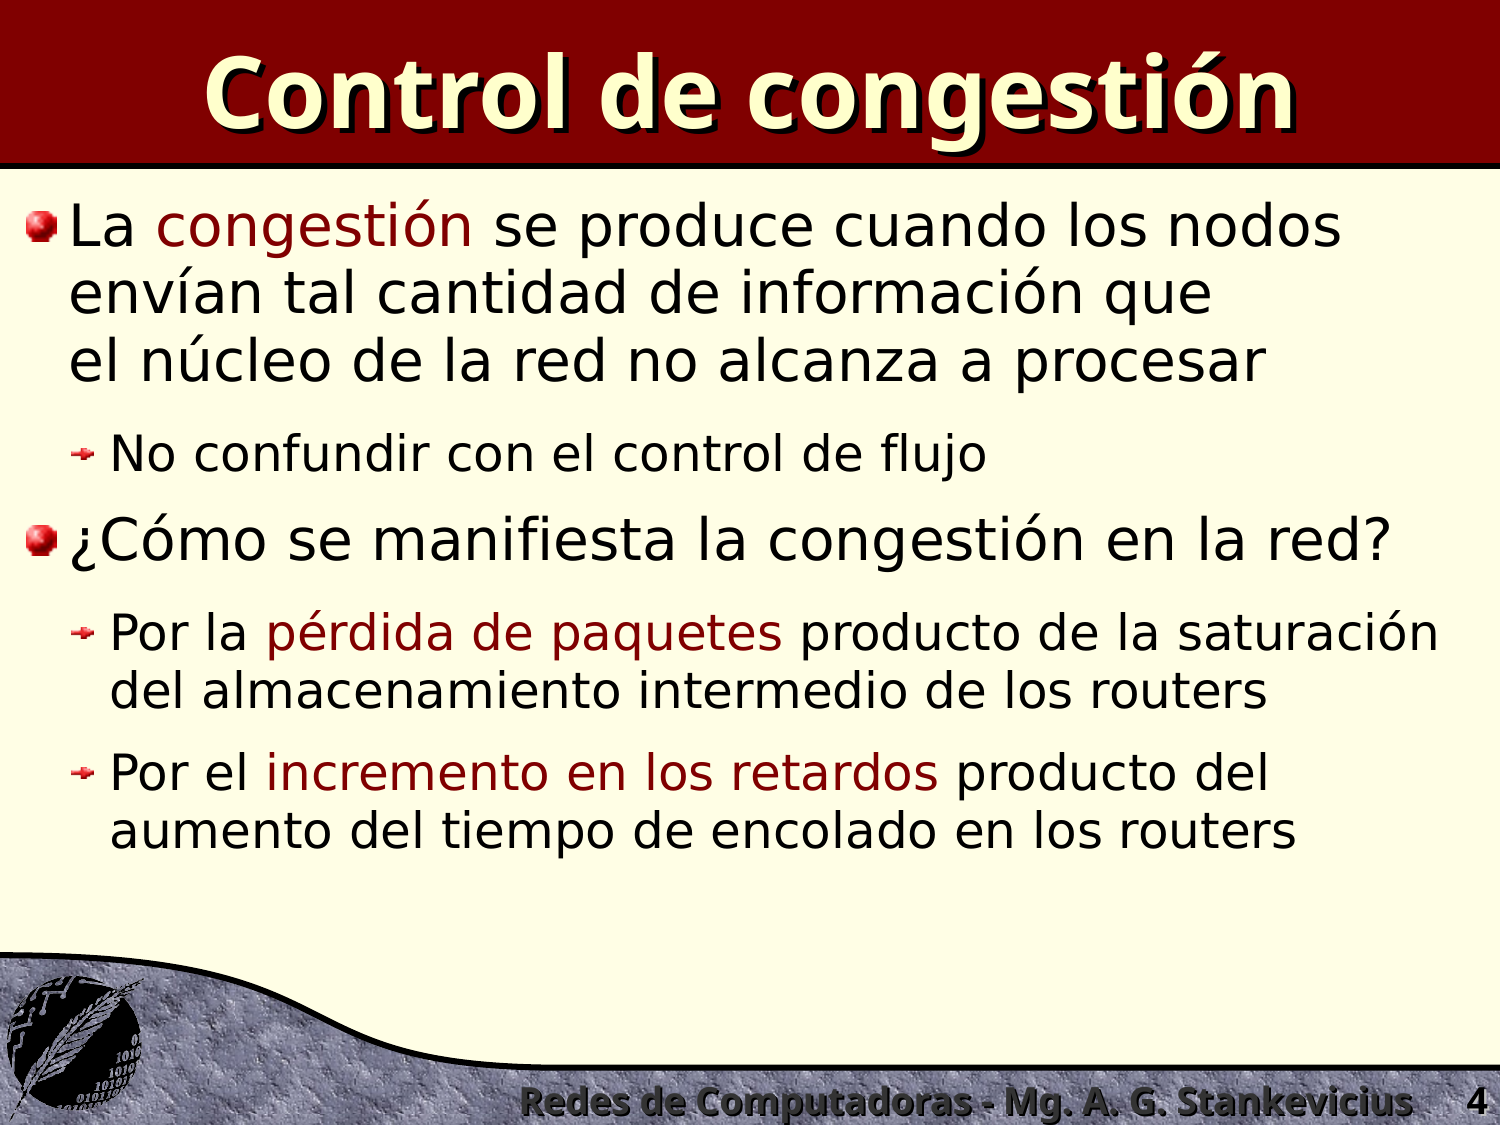

# Control de congestión
La congestión se produce cuando los nodos envían tal cantidad de información que
el núcleo de la red no alcanza a procesar
No confundir con el control de flujo
¿Cómo se manifiesta la congestión en la red?
Por la pérdida de paquetes producto de la saturación del almacenamiento intermedio de los routers
Por el incremento en los retardos producto del aumento del tiempo de encolado en los routers
4